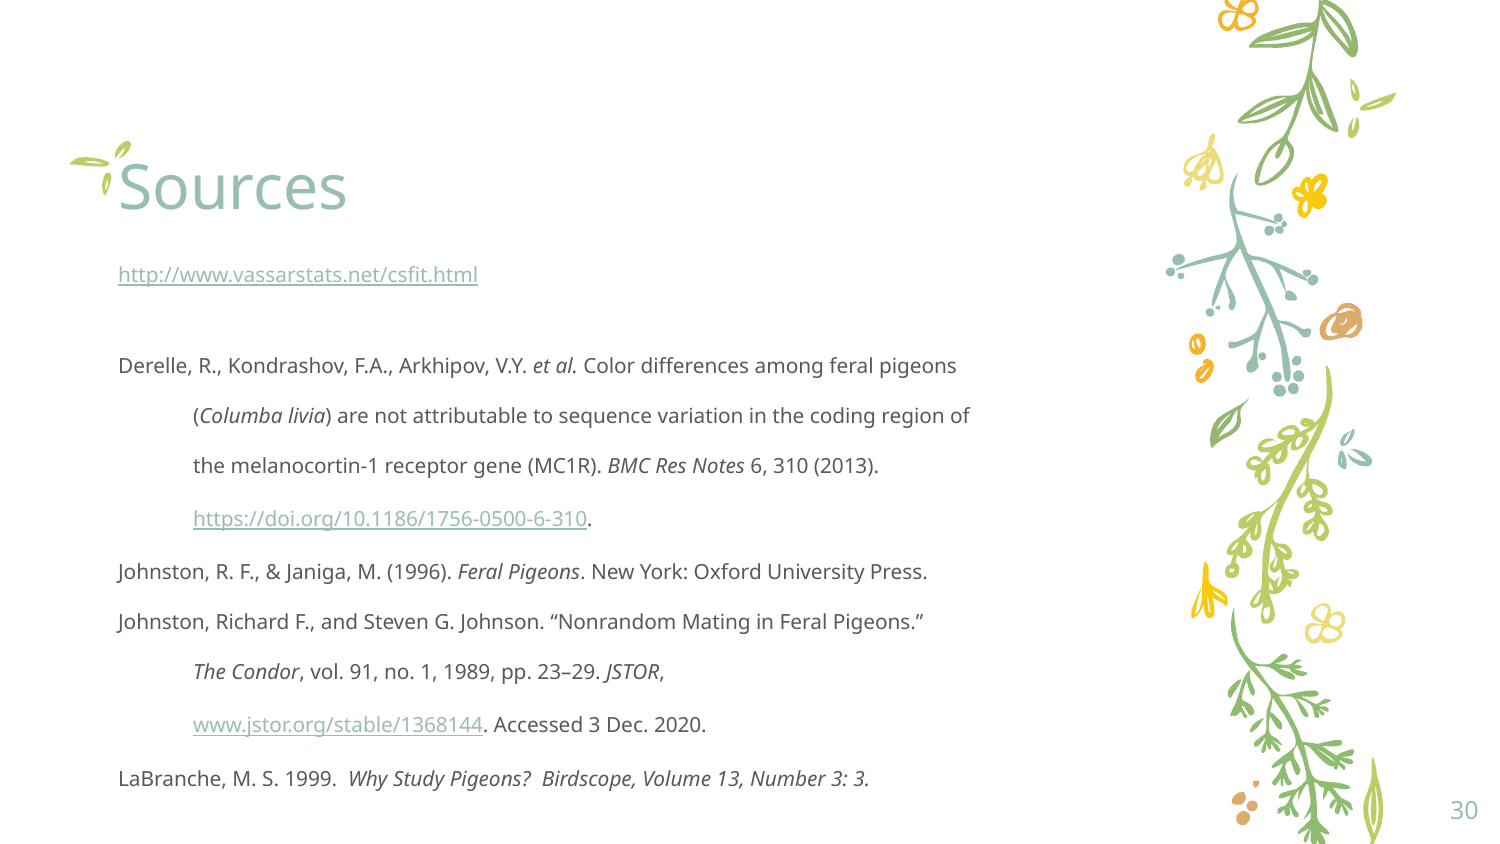

# Sources
http://www.vassarstats.net/csfit.html
Derelle, R., Kondrashov, F.A., Arkhipov, V.Y. et al. Color differences among feral pigeons
(Columba livia) are not attributable to sequence variation in the coding region of
the melanocortin-1 receptor gene (MC1R). BMC Res Notes 6, 310 (2013).
https://doi.org/10.1186/1756-0500-6-310.
Johnston, R. F., & Janiga, M. (1996). Feral Pigeons. New York: Oxford University Press.
Johnston, Richard F., and Steven G. Johnson. “Nonrandom Mating in Feral Pigeons.”
The Condor, vol. 91, no. 1, 1989, pp. 23–29. JSTOR,
www.jstor.org/stable/1368144. Accessed 3 Dec. 2020.
LaBranche, M. S. 1999. Why Study Pigeons? Birdscope, Volume 13, Number 3: 3.